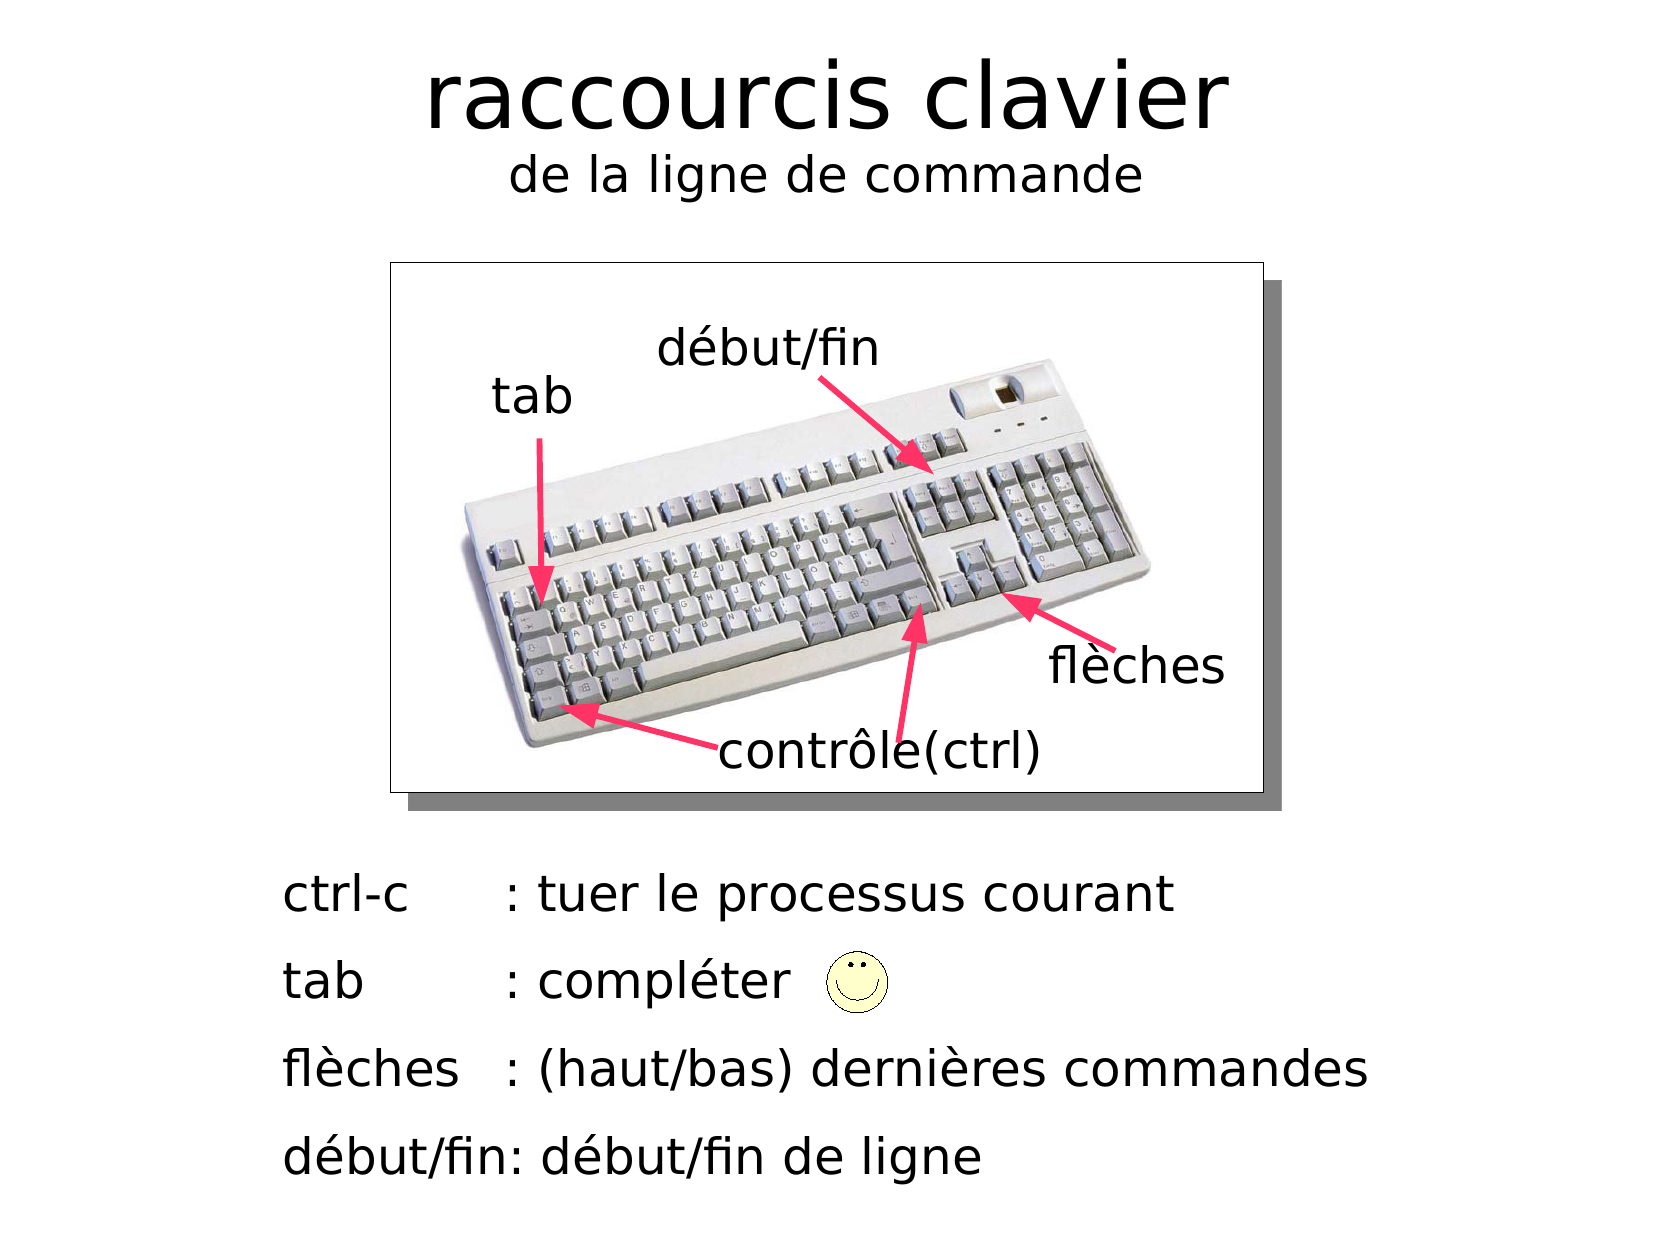

# raccourcis clavier
de la ligne de commande
début/fin
tab
flèches
contrôle(ctrl)
ctrl-c		: tuer le processus courant
tab 		: compléter
flèches	: (haut/bas) dernières commandes
début/fin: début/fin de ligne